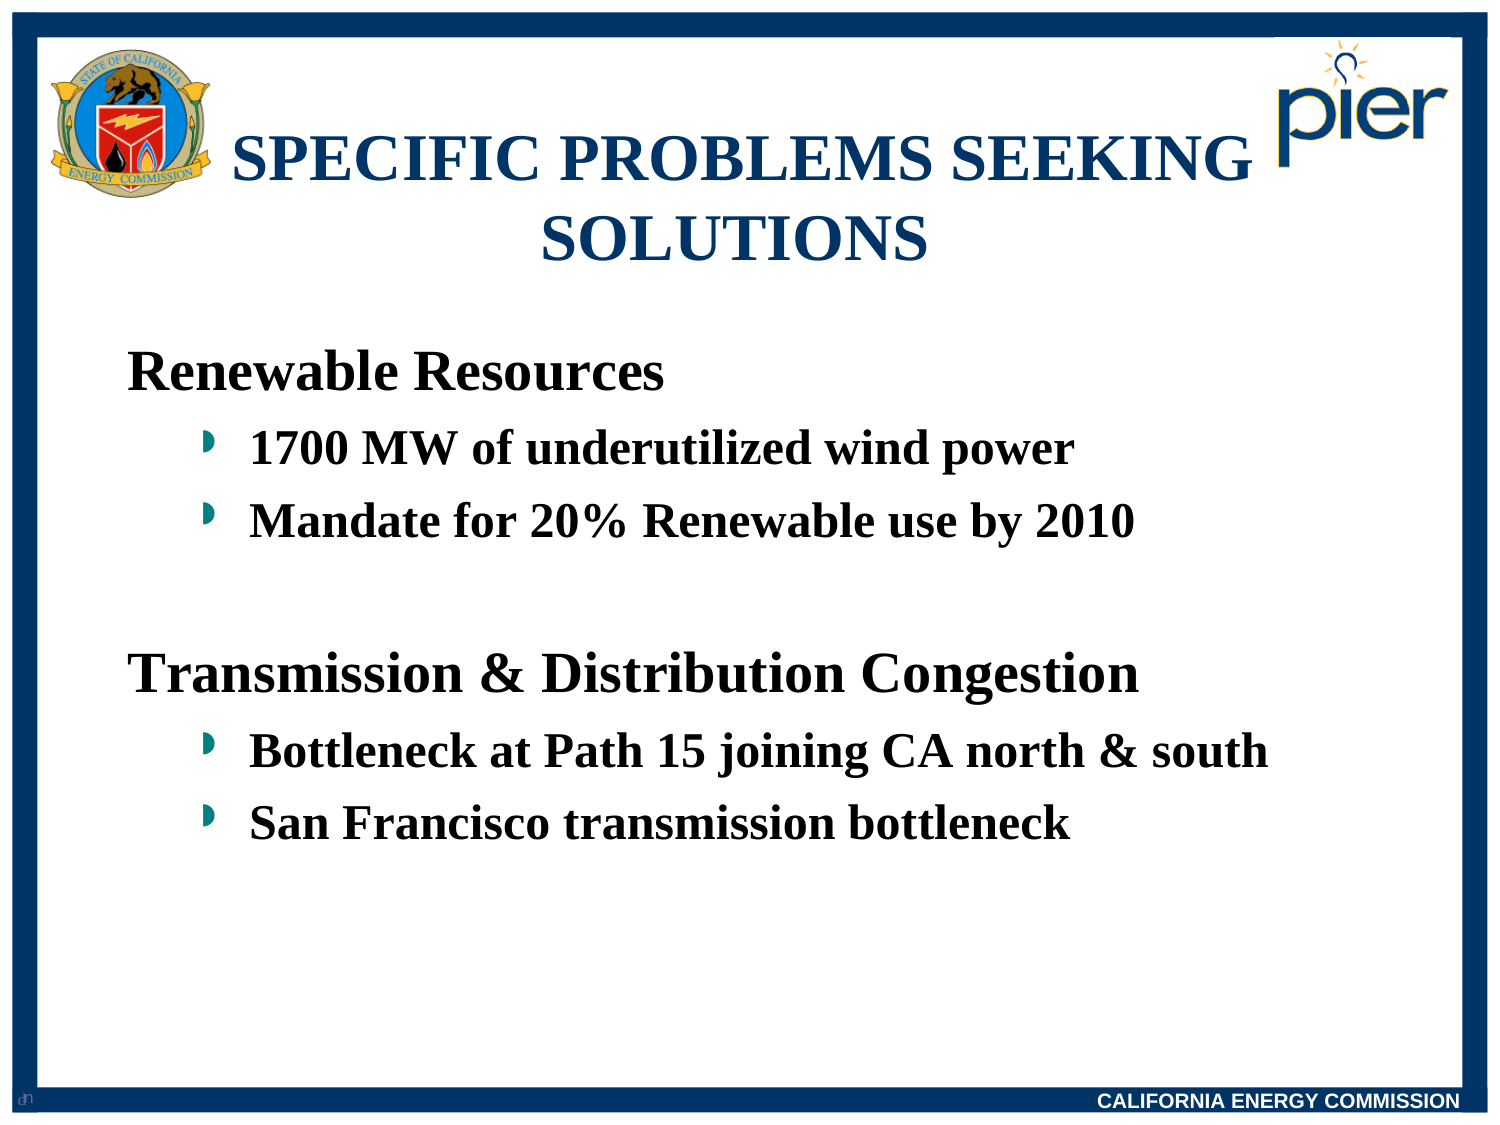

# SPECIFIC PROBLEMS SEEKING SOLUTIONS
Renewable Resources
1700 MW of underutilized wind power
Mandate for 20% Renewable use by 2010
Transmission & Distribution Congestion
Bottleneck at Path 15 joining CA north & south
San Francisco transmission bottleneck